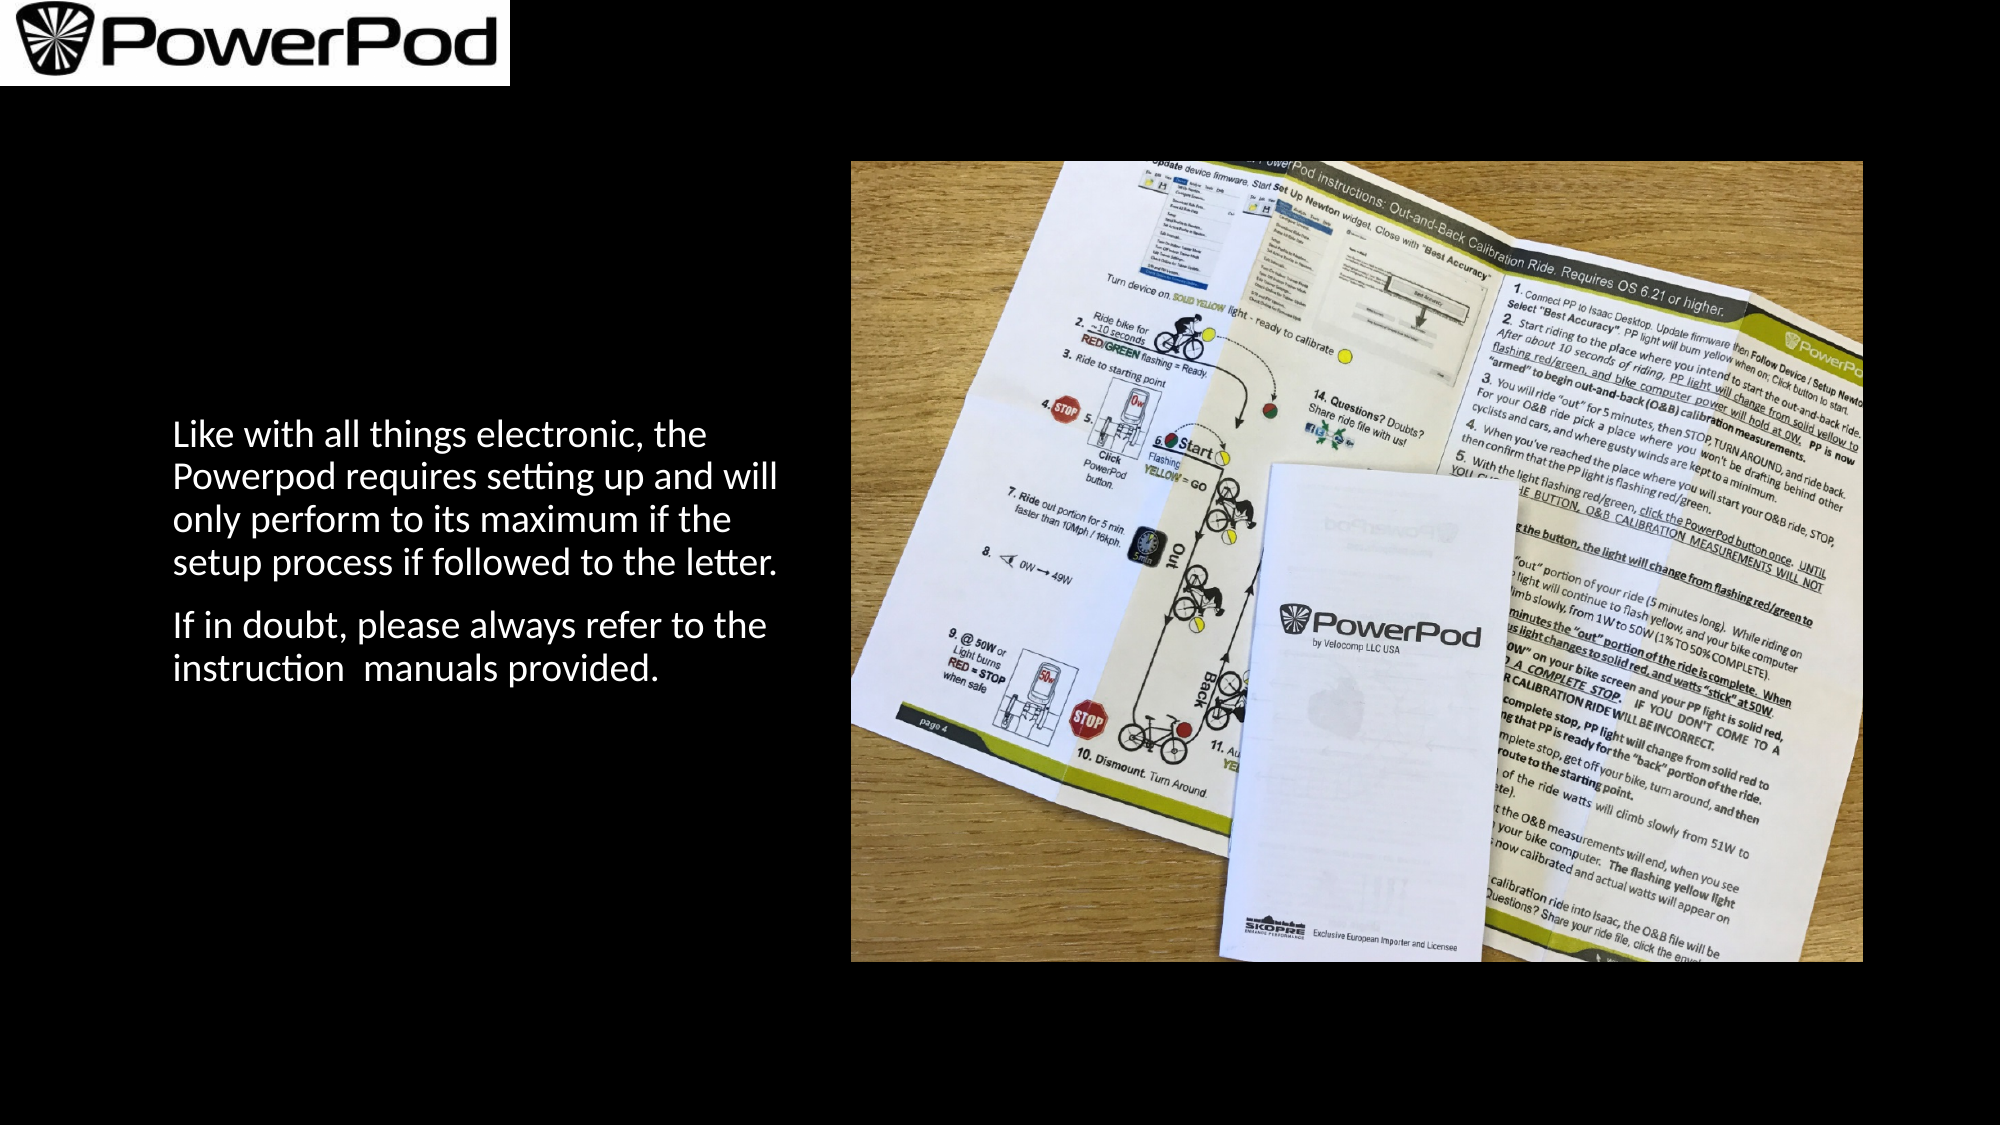

# Like with all things electronic, the Powerpod requires setting up and will only perform to its maximum if the setup process if followed to the letter.
If in doubt, please always refer to the instruction manuals provided.